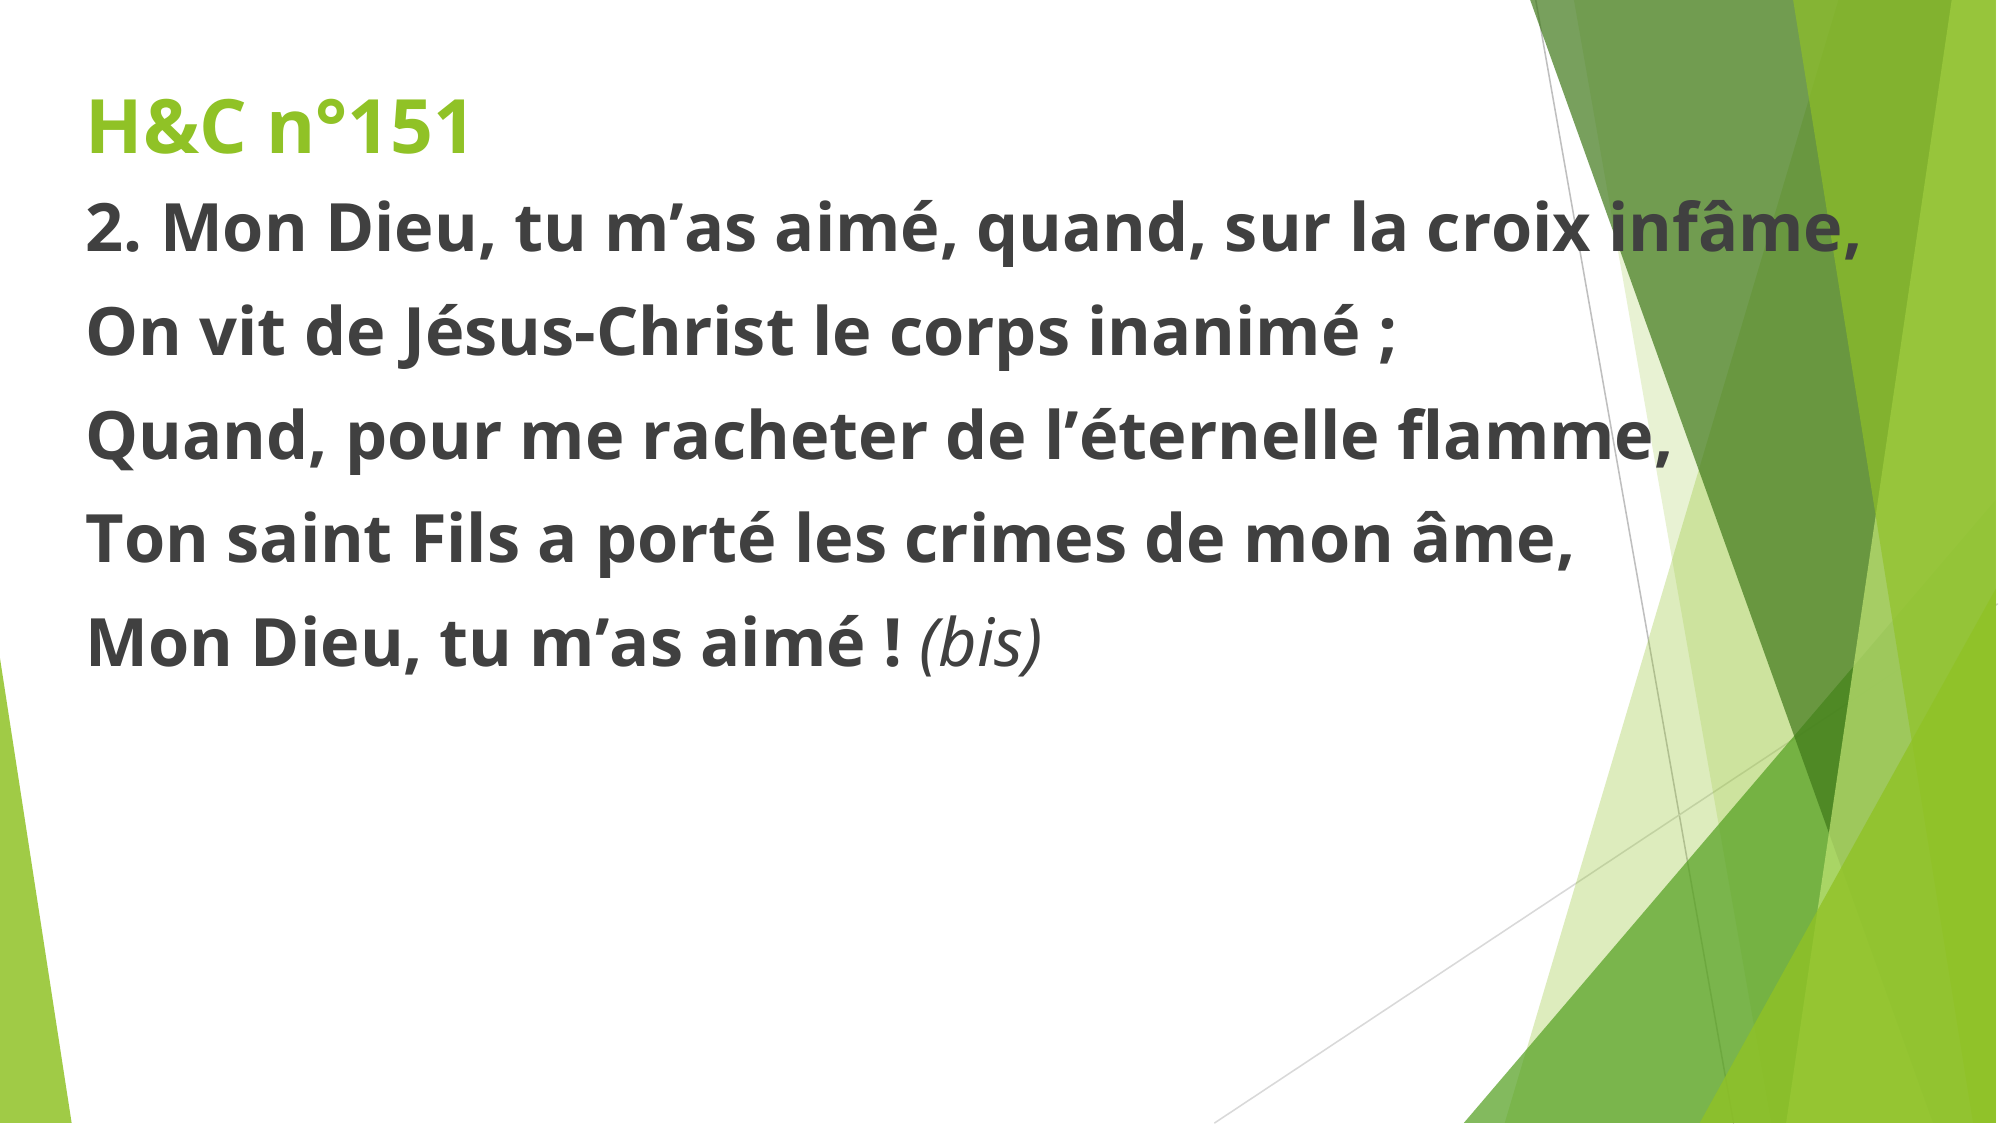

H&C n°151
2. Mon Dieu, tu m’as aimé, quand, sur la croix infâme,
On vit de Jésus-Christ le corps inanimé ;
Quand, pour me racheter de l’éternelle flamme,
Ton saint Fils a porté les crimes de mon âme,
Mon Dieu, tu m’as aimé ! (bis)